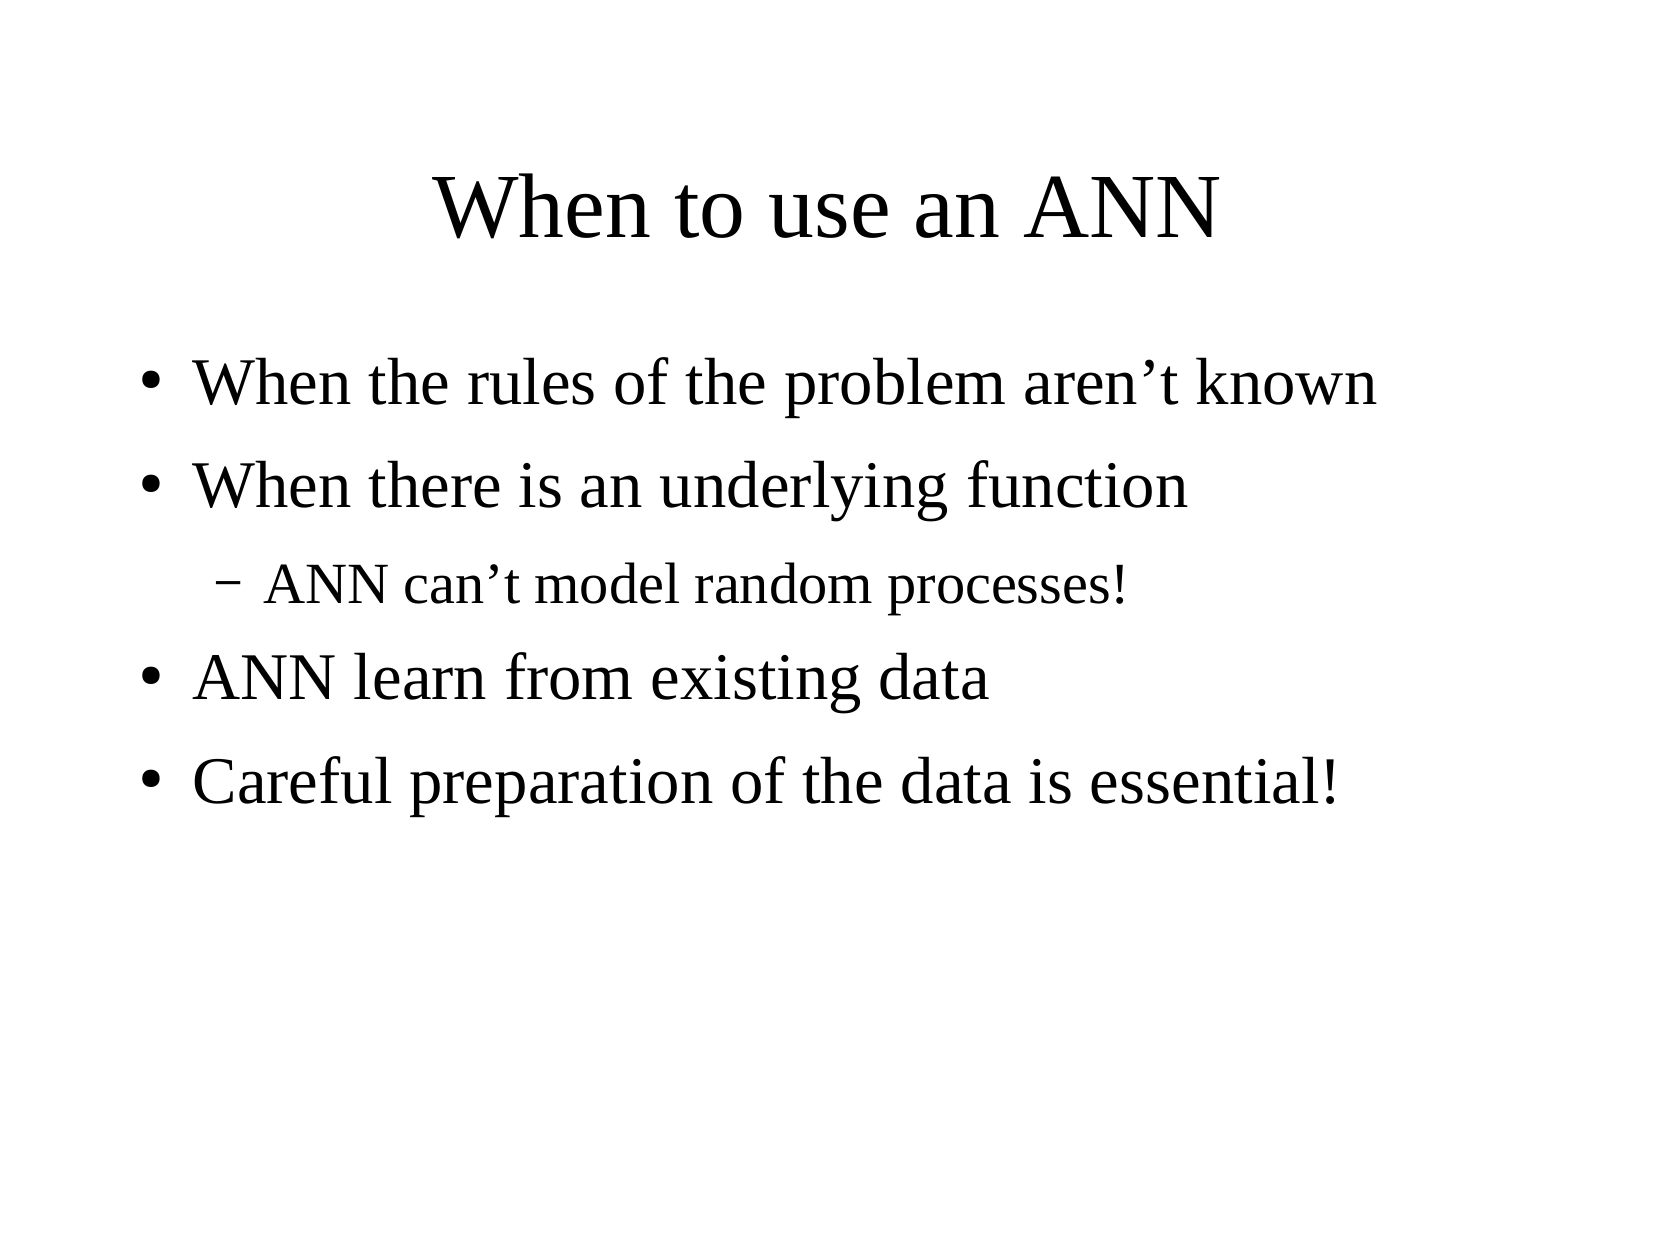

# When to use an ANN
When the rules of the problem aren’t known
When there is an underlying function
ANN can’t model random processes!
ANN learn from existing data
Careful preparation of the data is essential!